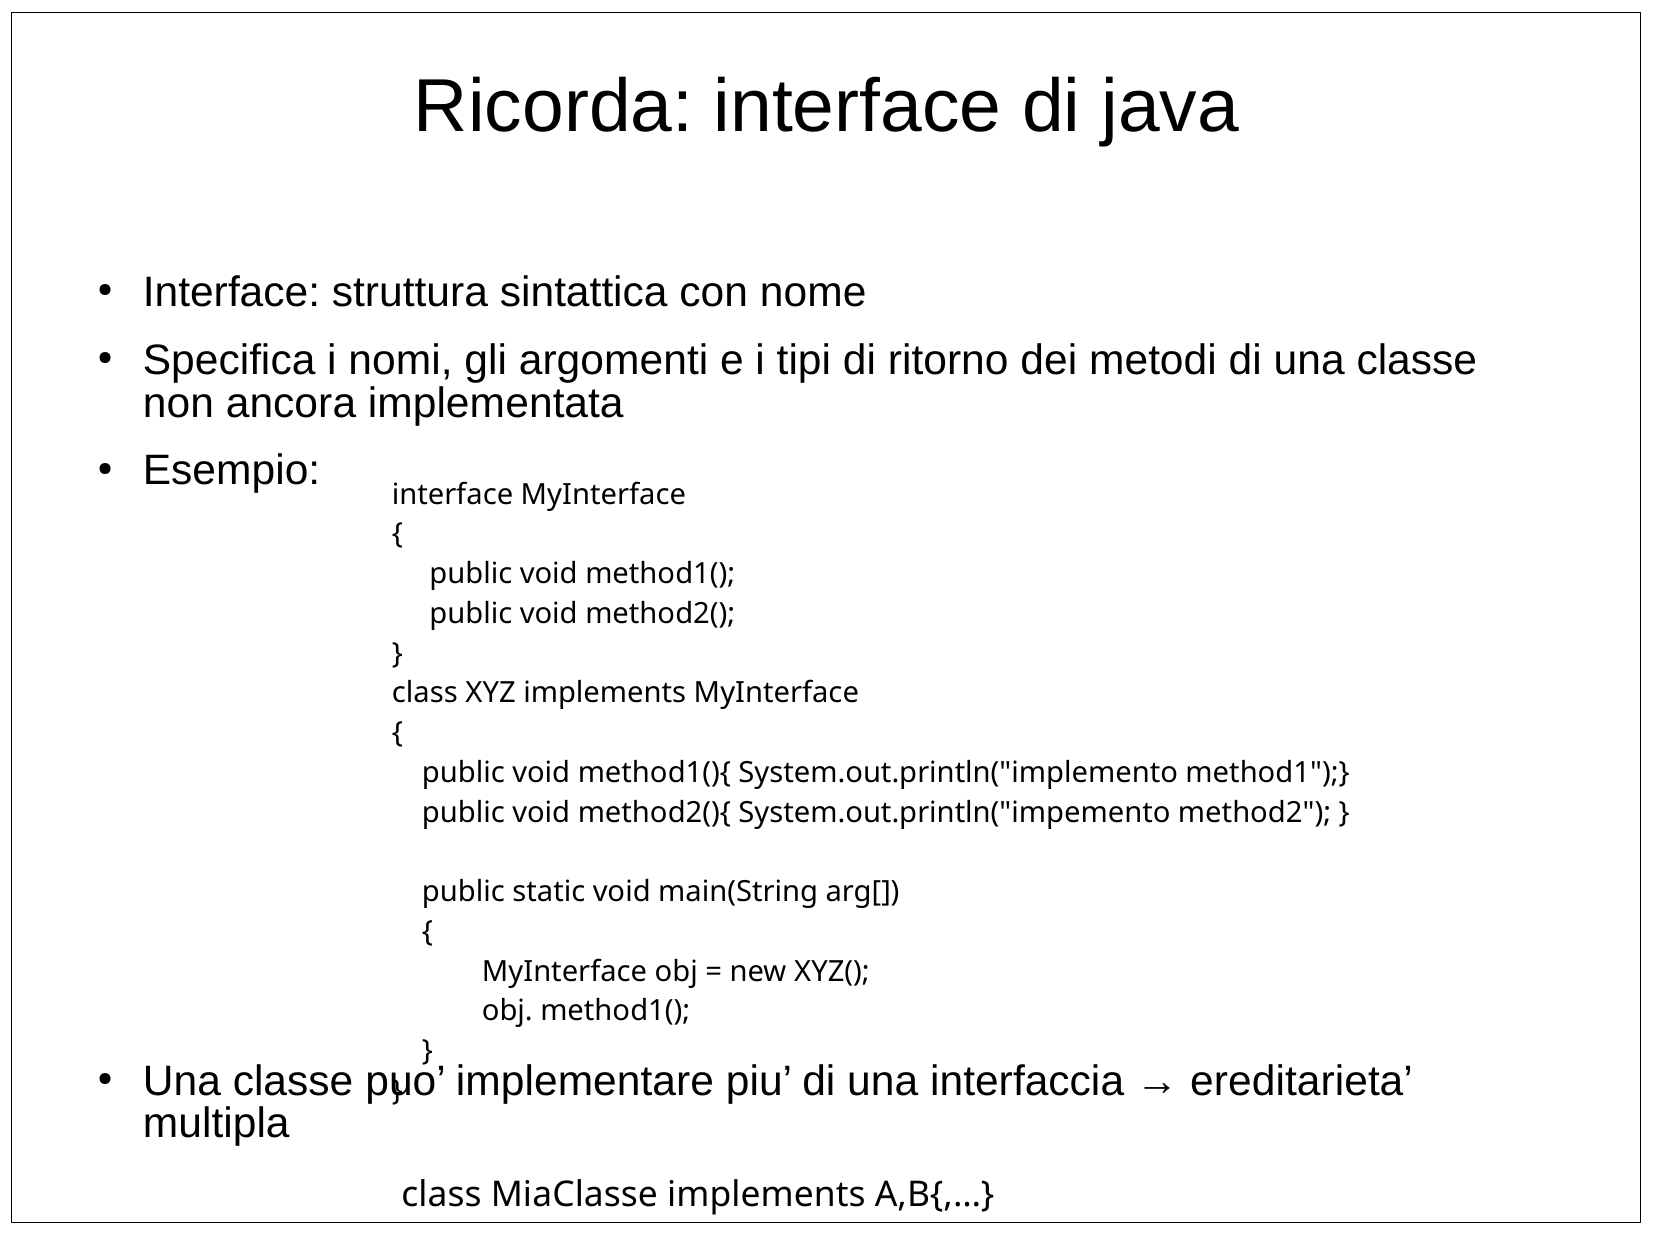

# Ricorda: interface di java
Interface: struttura sintattica con nome
Specifica i nomi, gli argomenti e i tipi di ritorno dei metodi di una classe non ancora implementata
Esempio:
Una classe puo’ implementare piu’ di una interfaccia → ereditarieta’ multipla
 		 	 	 	 	class MiaClasse implements A,B{,…}
interface MyInterface
{
 public void method1();
 public void method2();
}
class XYZ implements MyInterface
{
 public void method1(){ System.out.println("implemento method1");}
 public void method2(){ System.out.println("impemento method2"); }
 public static void main(String arg[])
 {
 MyInterface obj = new XYZ();
 obj. method1();
 }
}